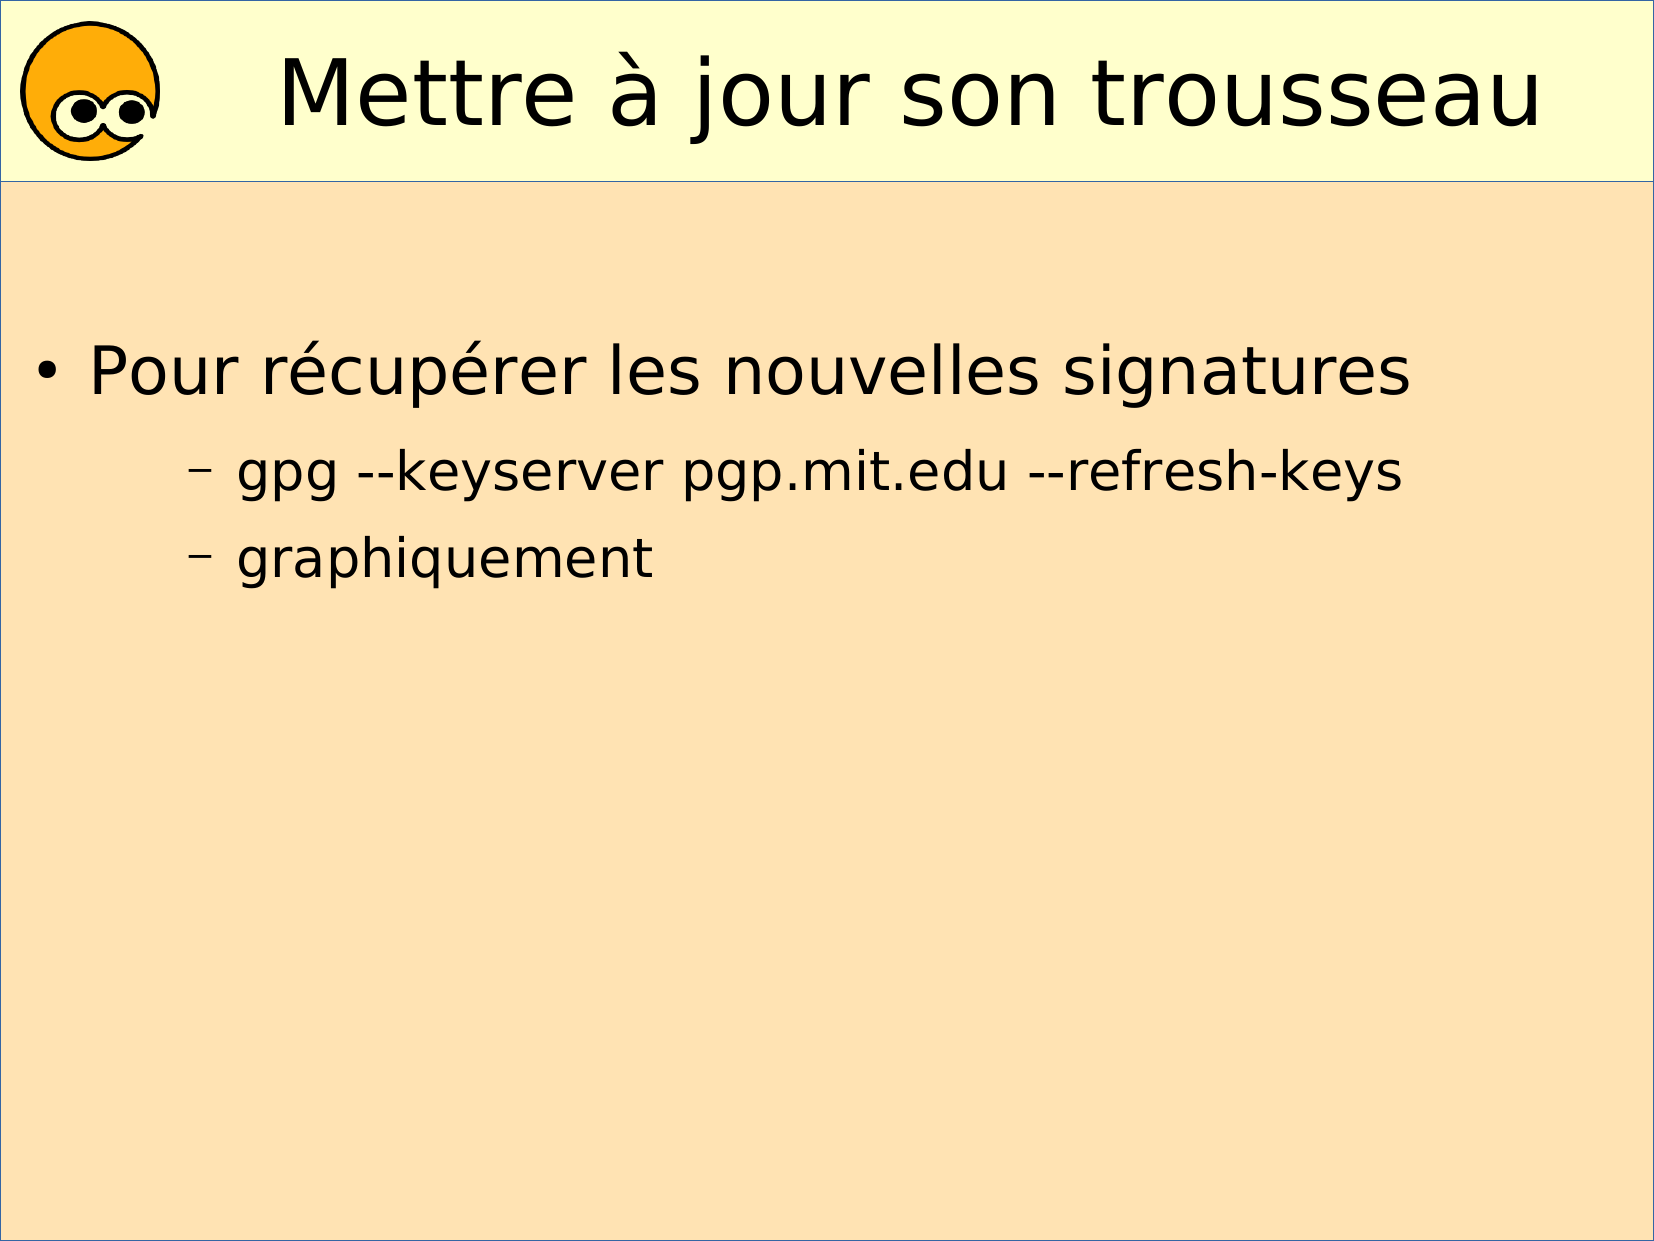

# Mettre à jour son trousseau
Pour récupérer les nouvelles signatures
gpg --keyserver pgp.mit.edu --refresh-keys
graphiquement